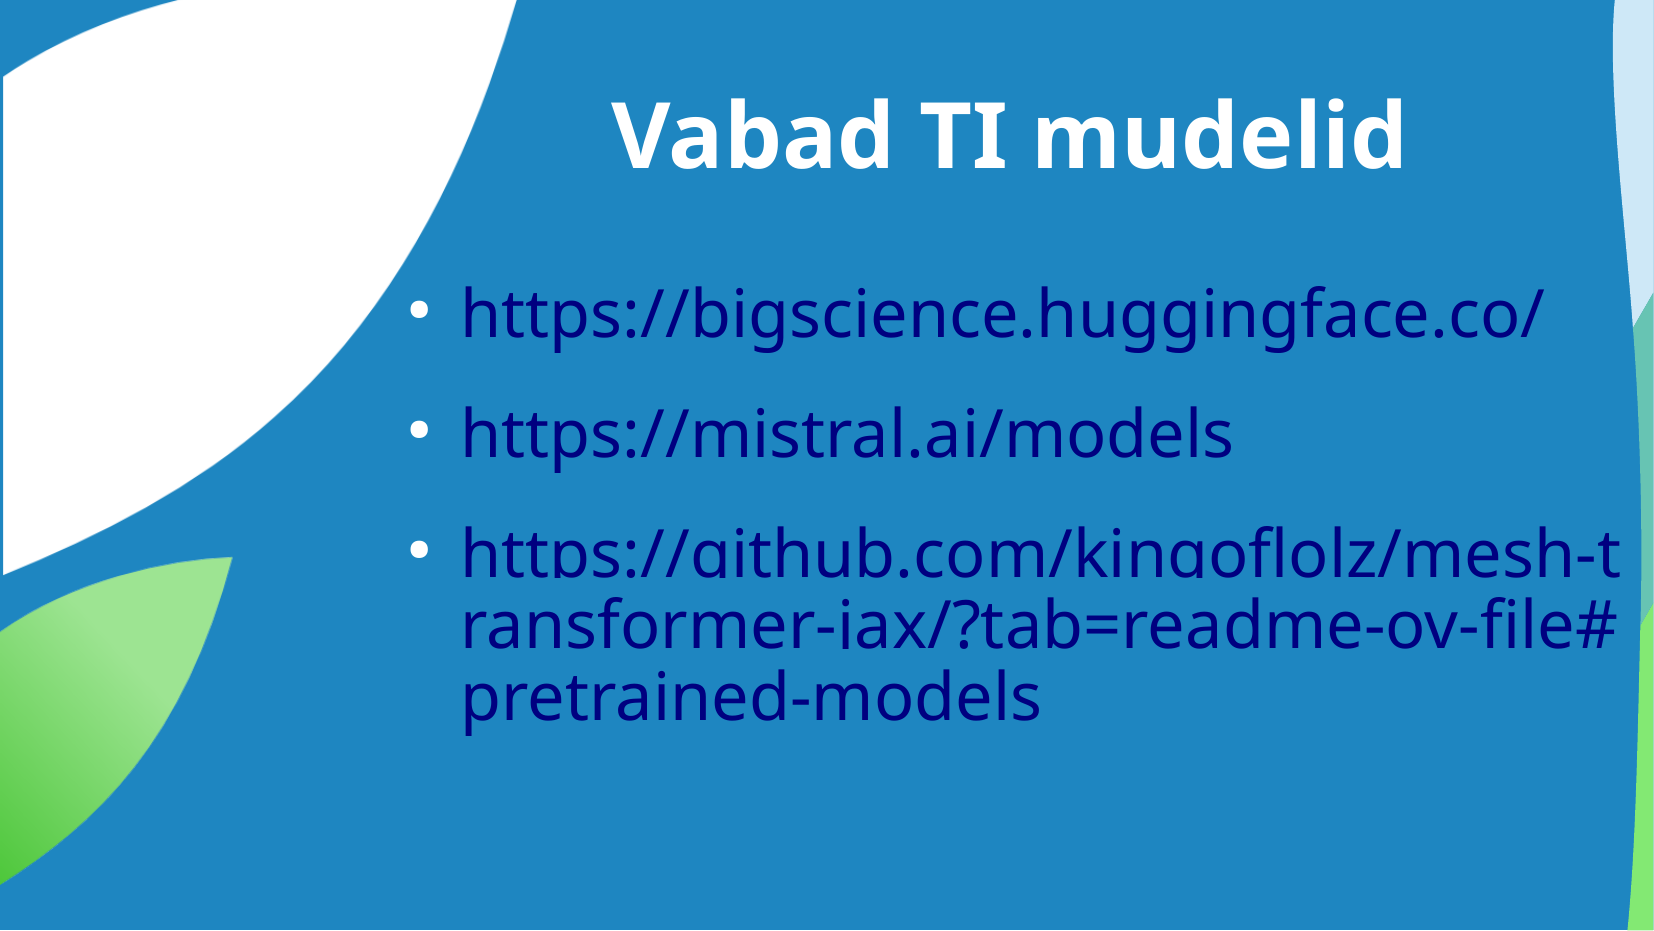

# Vabad TI mudelid
https://bigscience.huggingface.co/
https://mistral.ai/models
https://github.com/kingoflolz/mesh-transformer-jax/?tab=readme-ov-file#pretrained-models